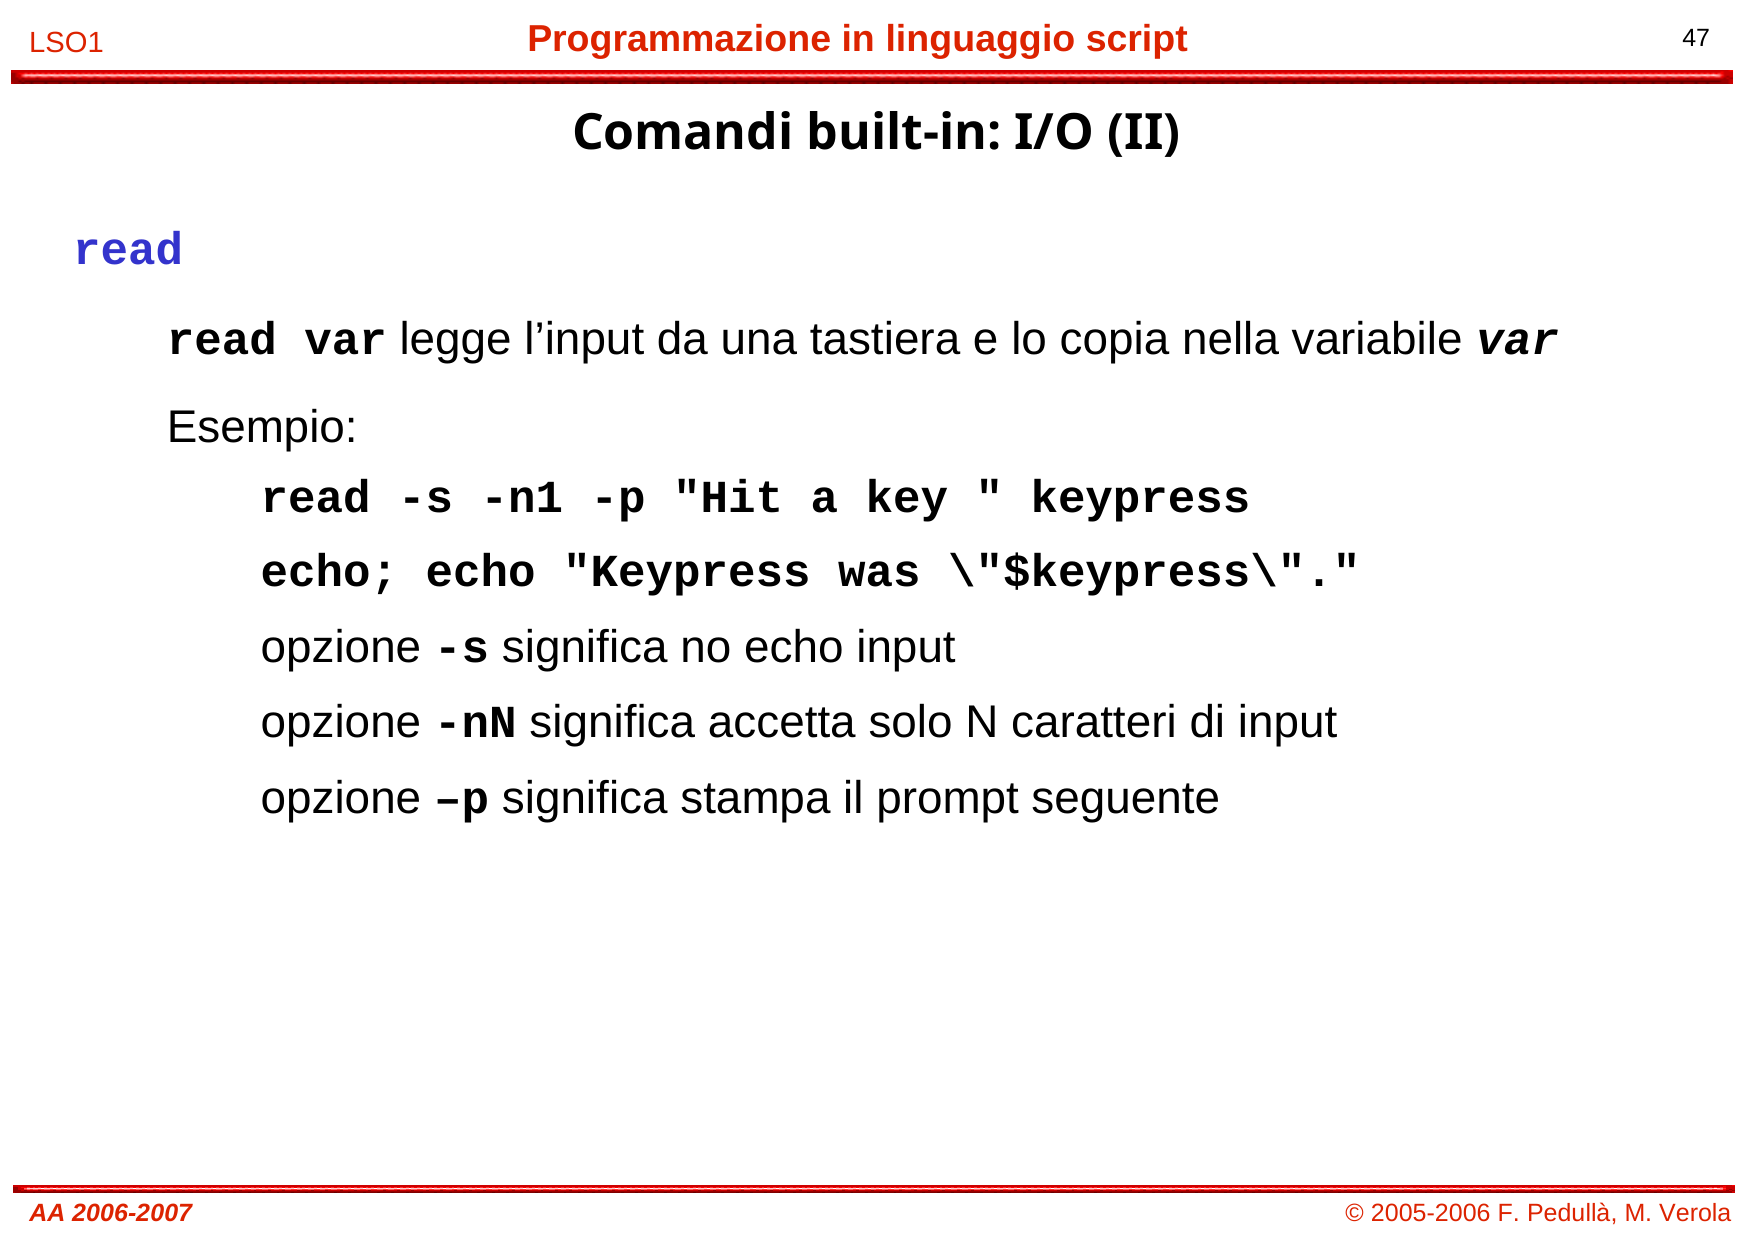

# Comandi built-in: I/O (II)
read
read var legge l’input da una tastiera e lo copia nella variabile var
Esempio:
read -s -n1 -p "Hit a key " keypress
echo; echo "Keypress was \"$keypress\"."
opzione -s significa no echo input
opzione -nN significa accetta solo N caratteri di input
opzione –p significa stampa il prompt seguente